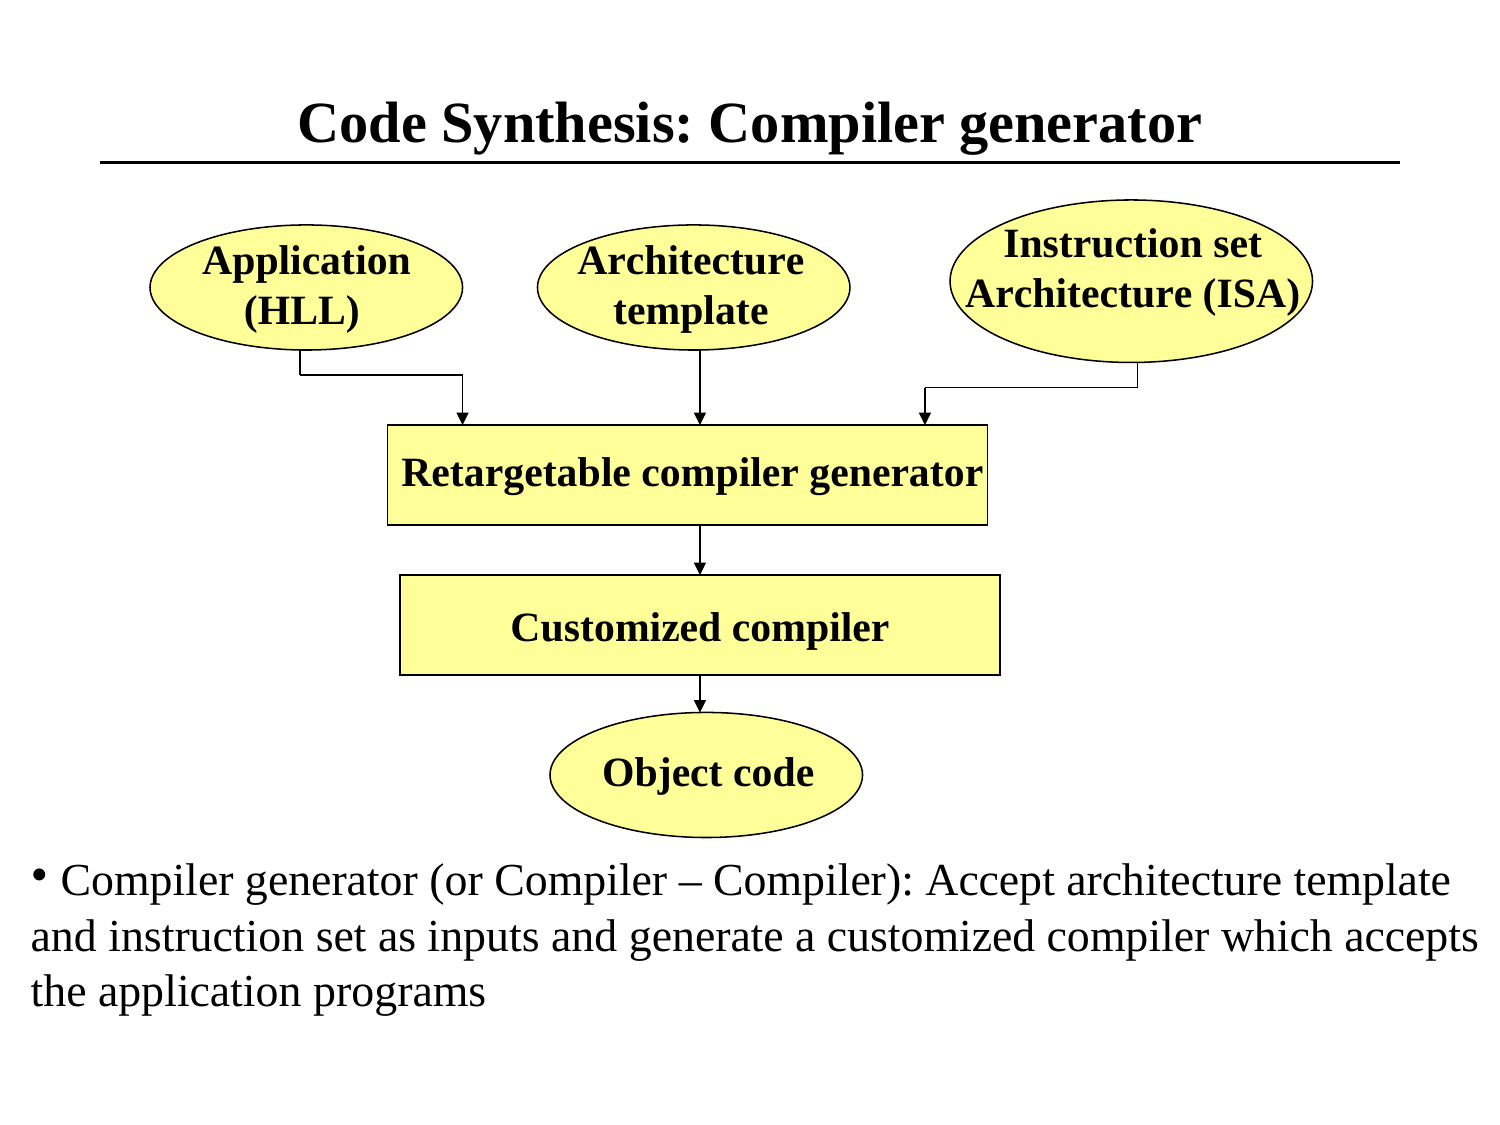

# Code Synthesis: Compiler generator
Instruction set
Architecture (ISA)
Application
 (HLL)
Architecture
template
Retargetable compiler generator
Customized compiler
Object code
 Compiler generator (or Compiler – Compiler): Accept architecture template and instruction set as inputs and generate a customized compiler which accepts the application programs